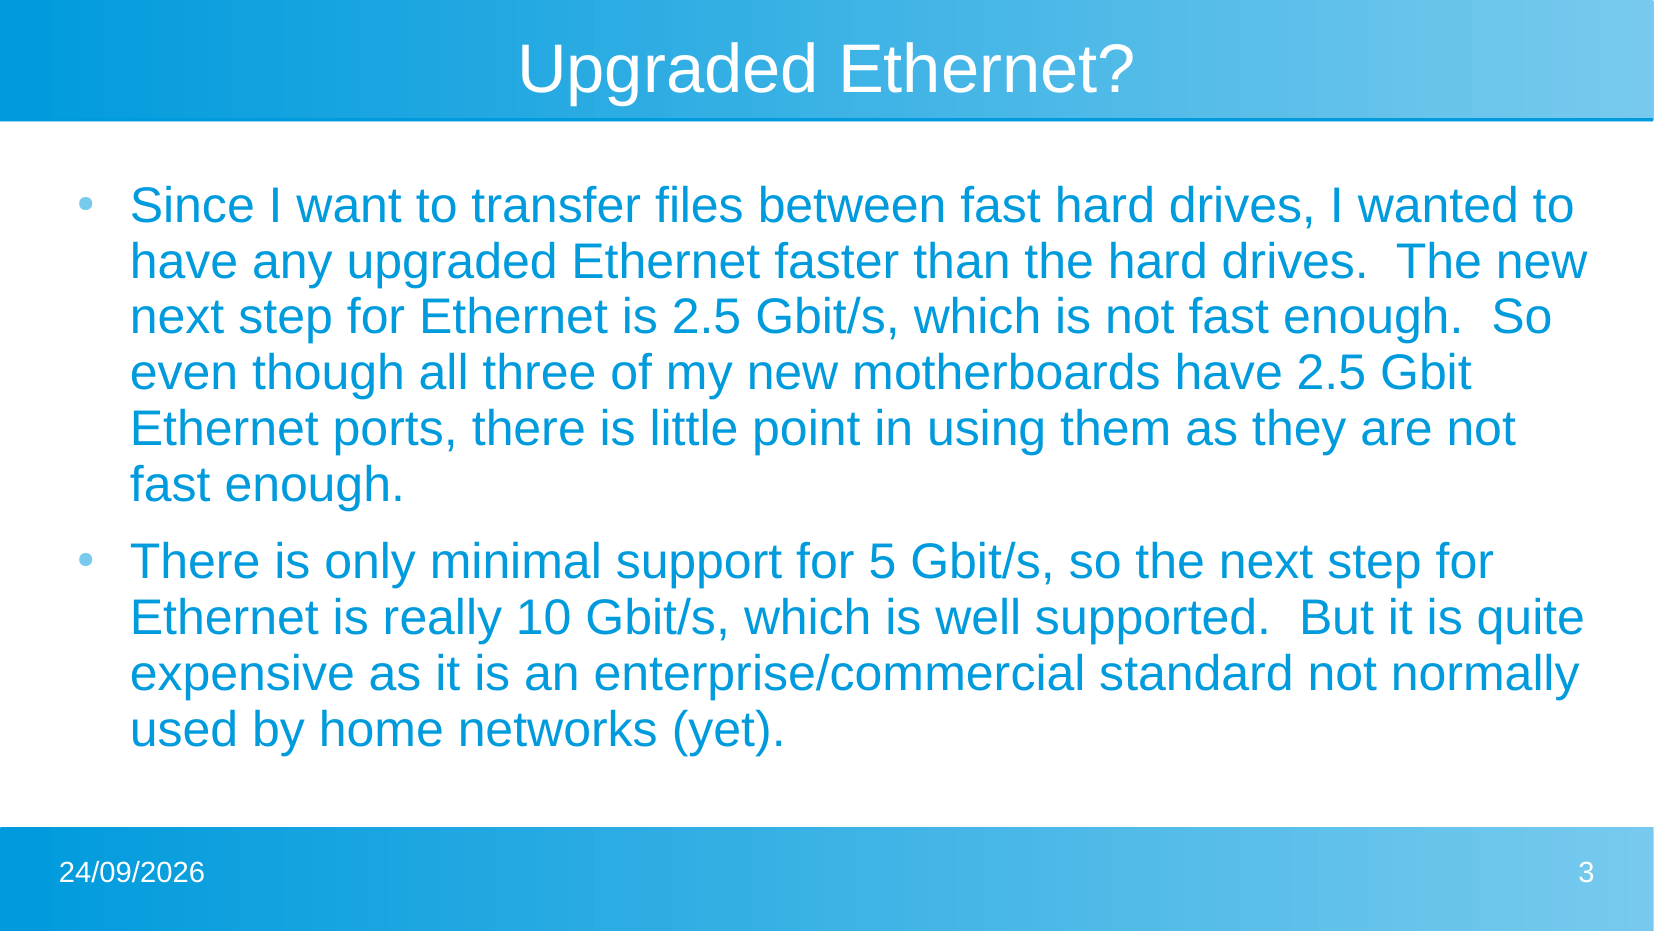

# Upgraded Ethernet?
Since I want to transfer files between fast hard drives, I wanted to have any upgraded Ethernet faster than the hard drives. The new next step for Ethernet is 2.5 Gbit/s, which is not fast enough. So even though all three of my new motherboards have 2.5 Gbit Ethernet ports, there is little point in using them as they are not fast enough.
There is only minimal support for 5 Gbit/s, so the next step for Ethernet is really 10 Gbit/s, which is well supported. But it is quite expensive as it is an enterprise/commercial standard not normally used by home networks (yet).
3